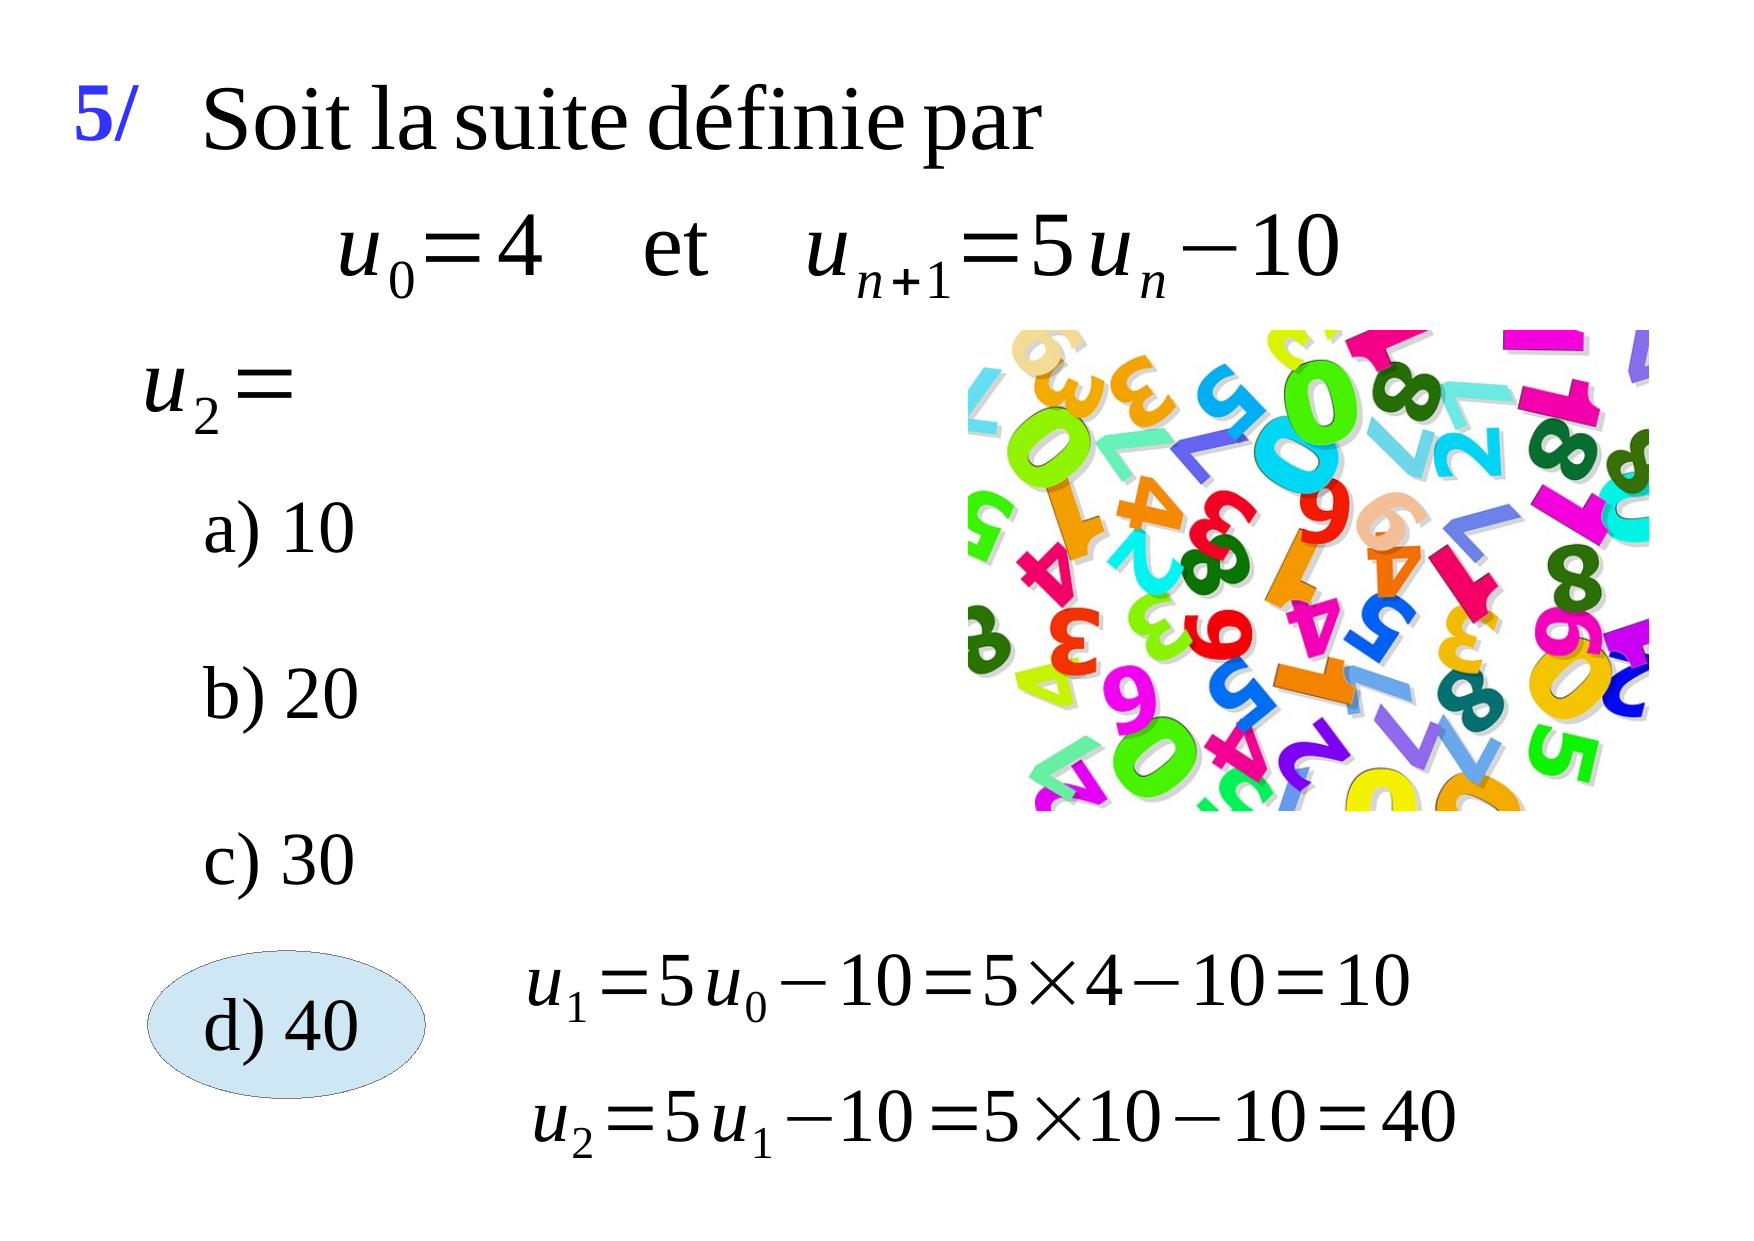

5/
a) 10
b) 20
c) 30
d) 40